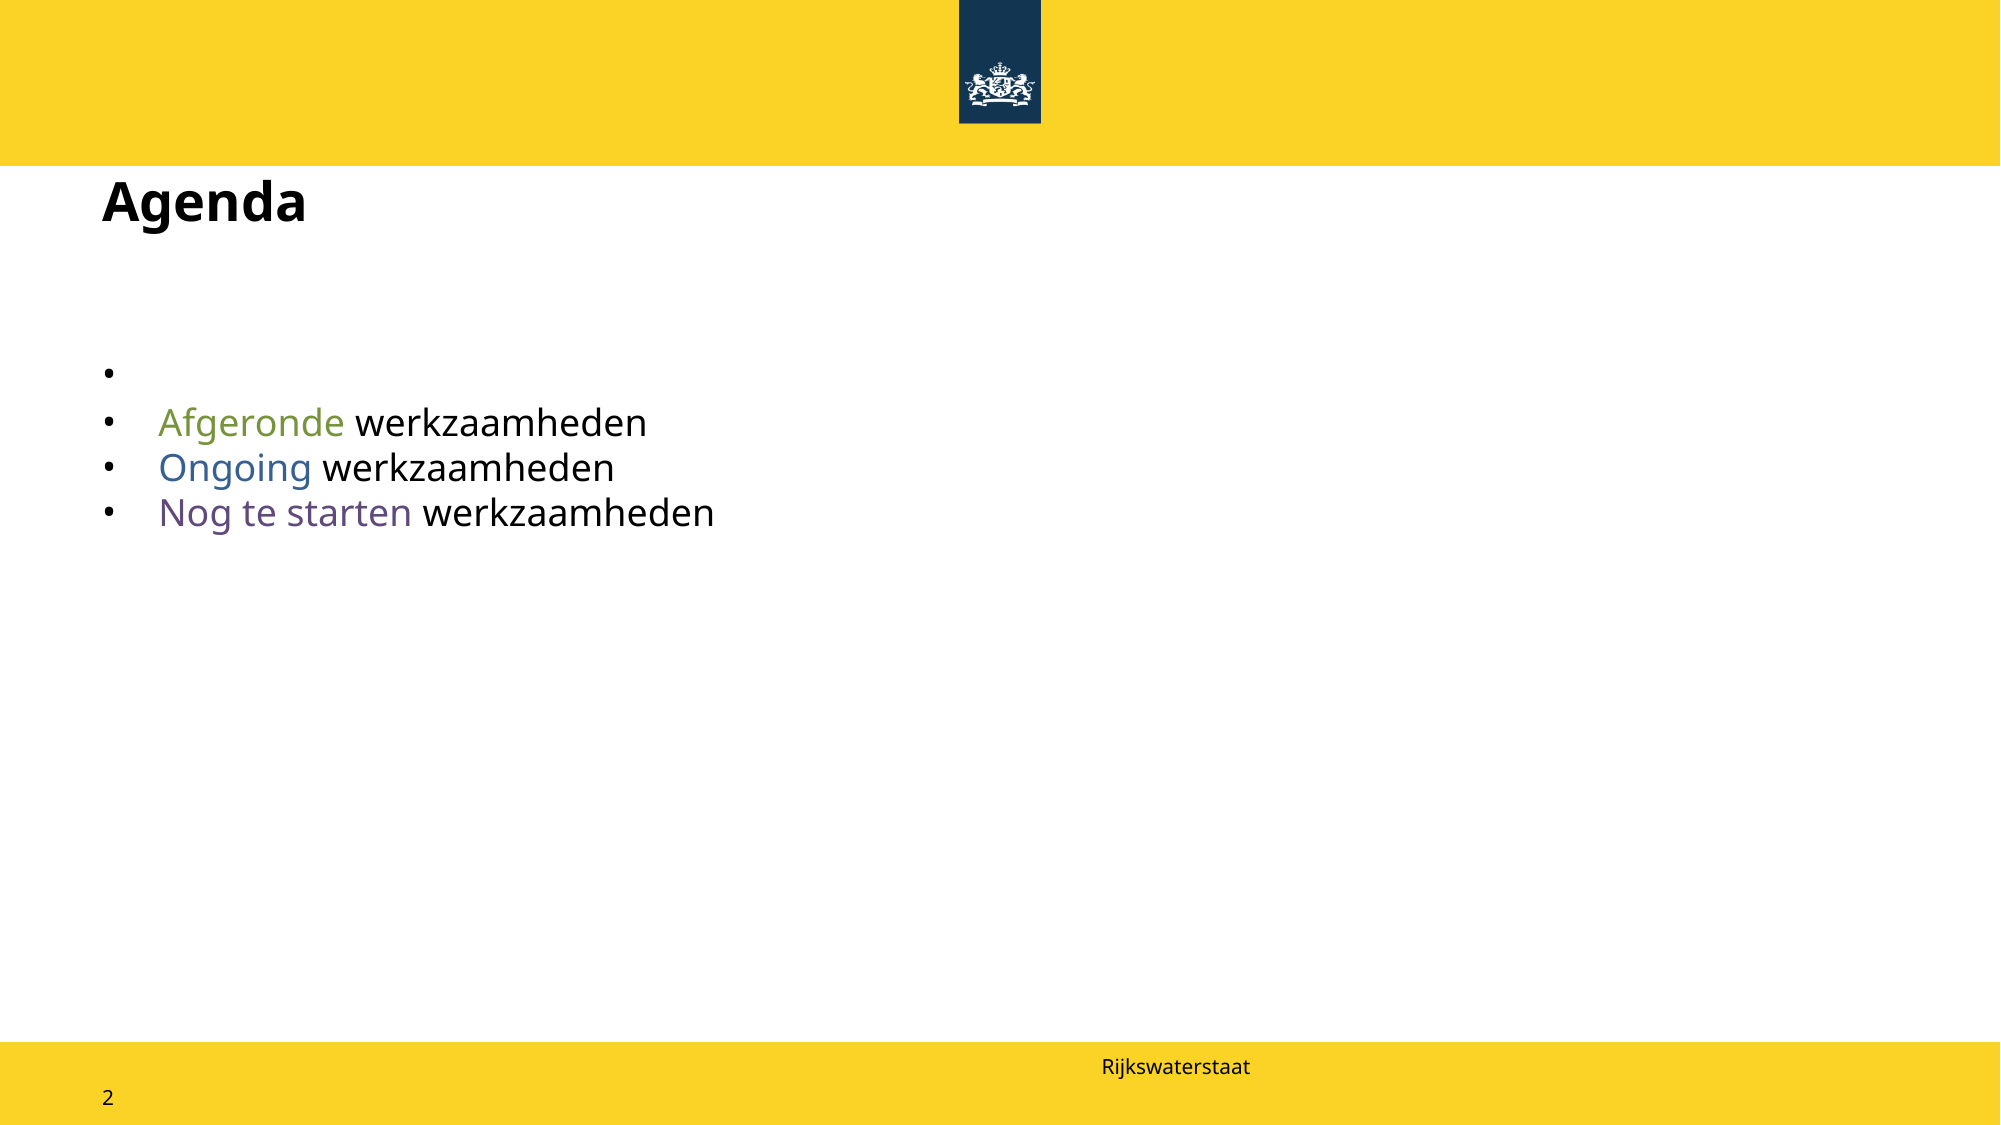

# Agenda
Afgeronde werkzaamheden
Ongoing werkzaamheden
Nog te starten werkzaamheden